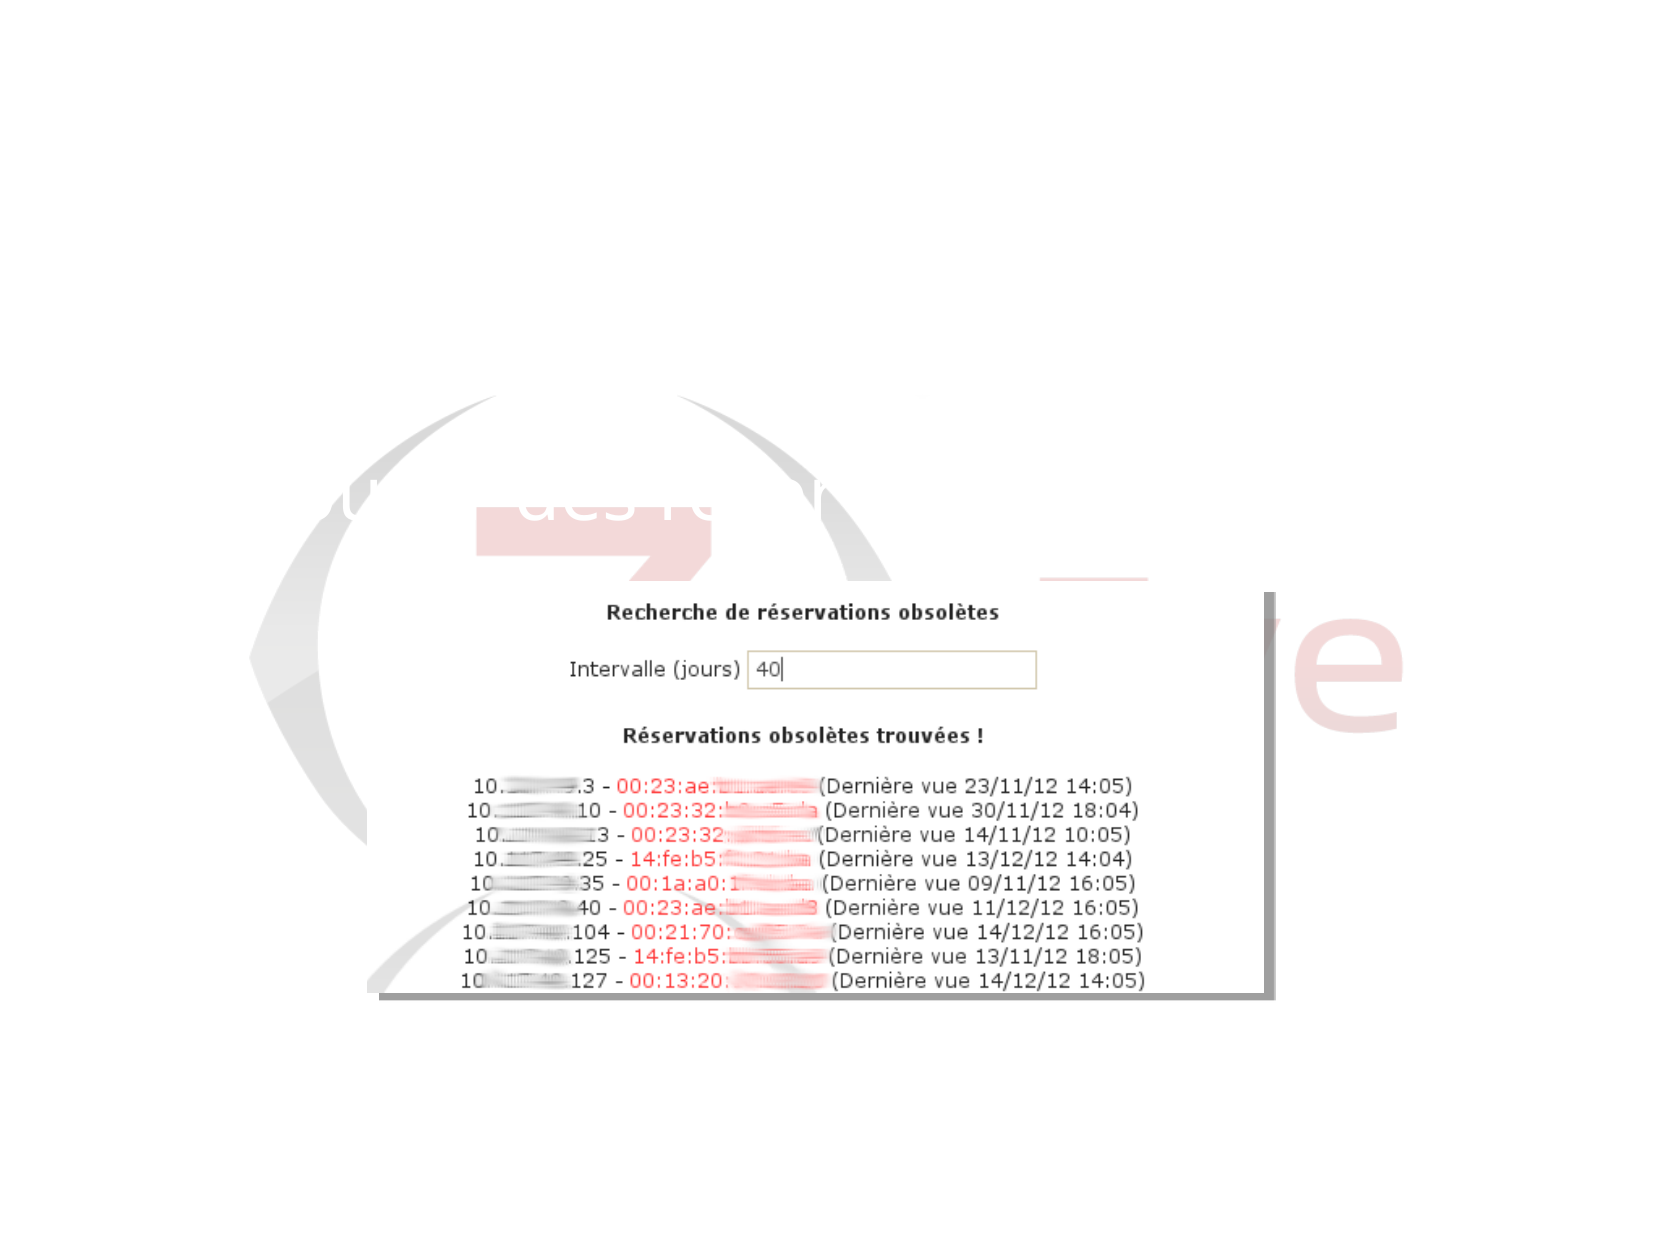

# Monitoring et gestion réseau
Monitoring DHCP
Trouver des réservations obsolètes